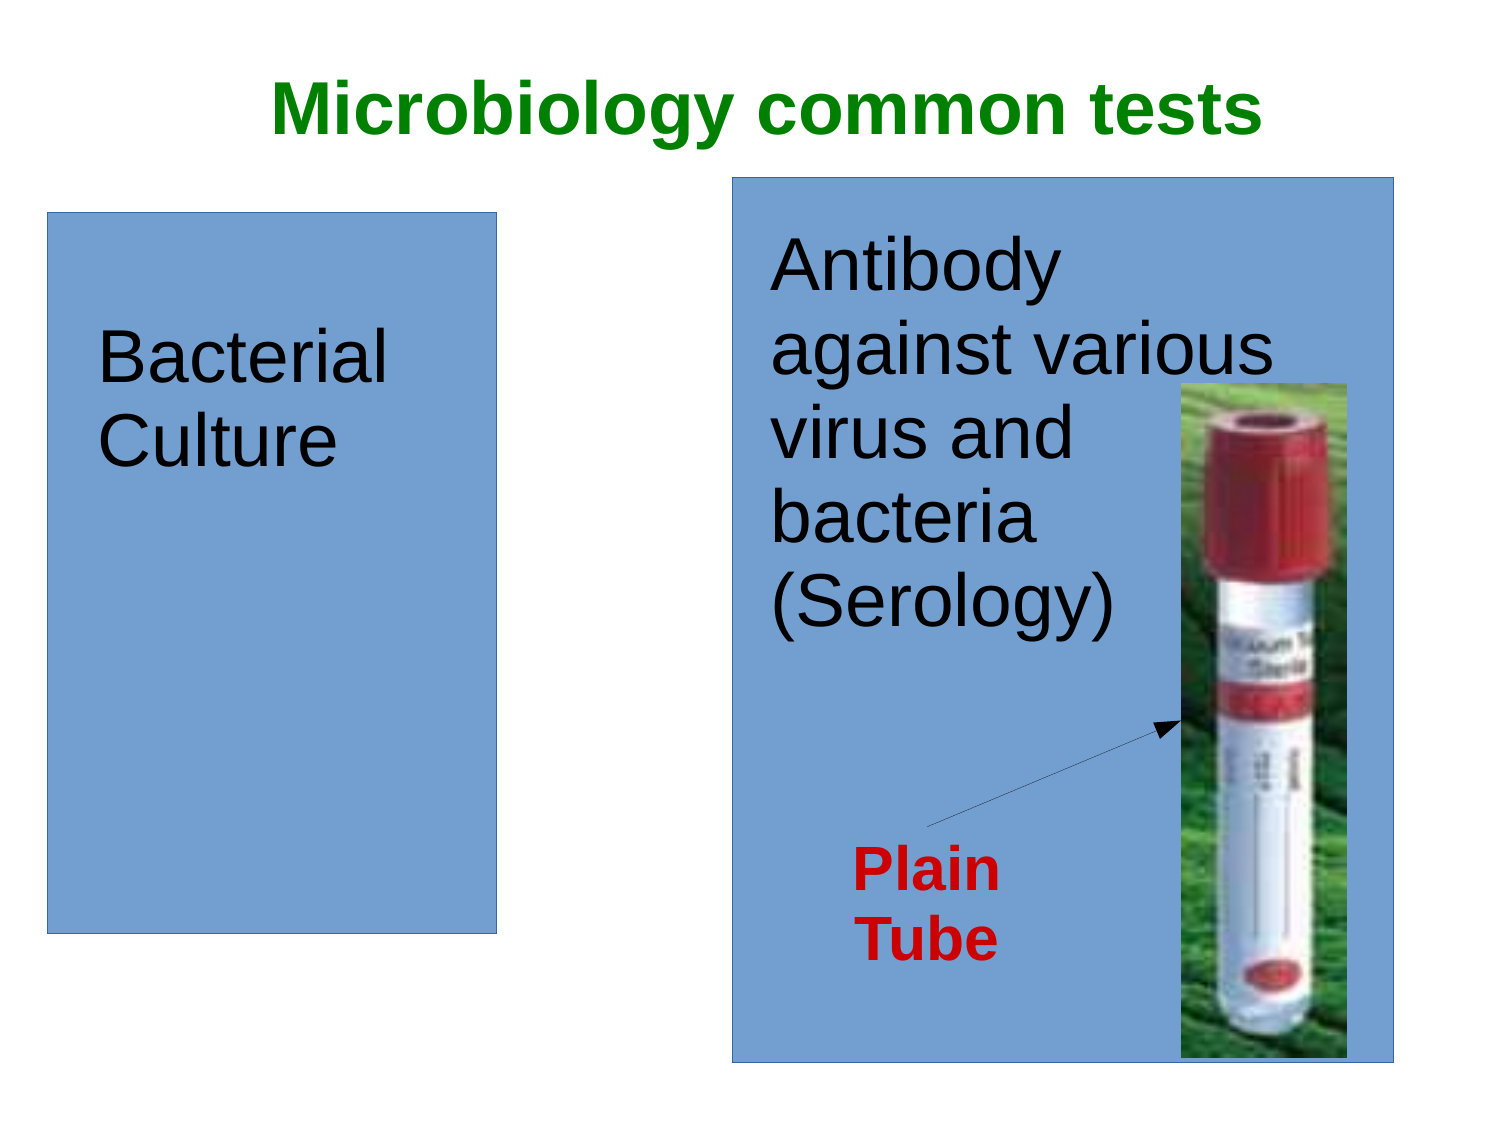

Microbiology common tests
Antibody against various virus and bacteria
(Serology)
Bacterial Culture
Plain Tube